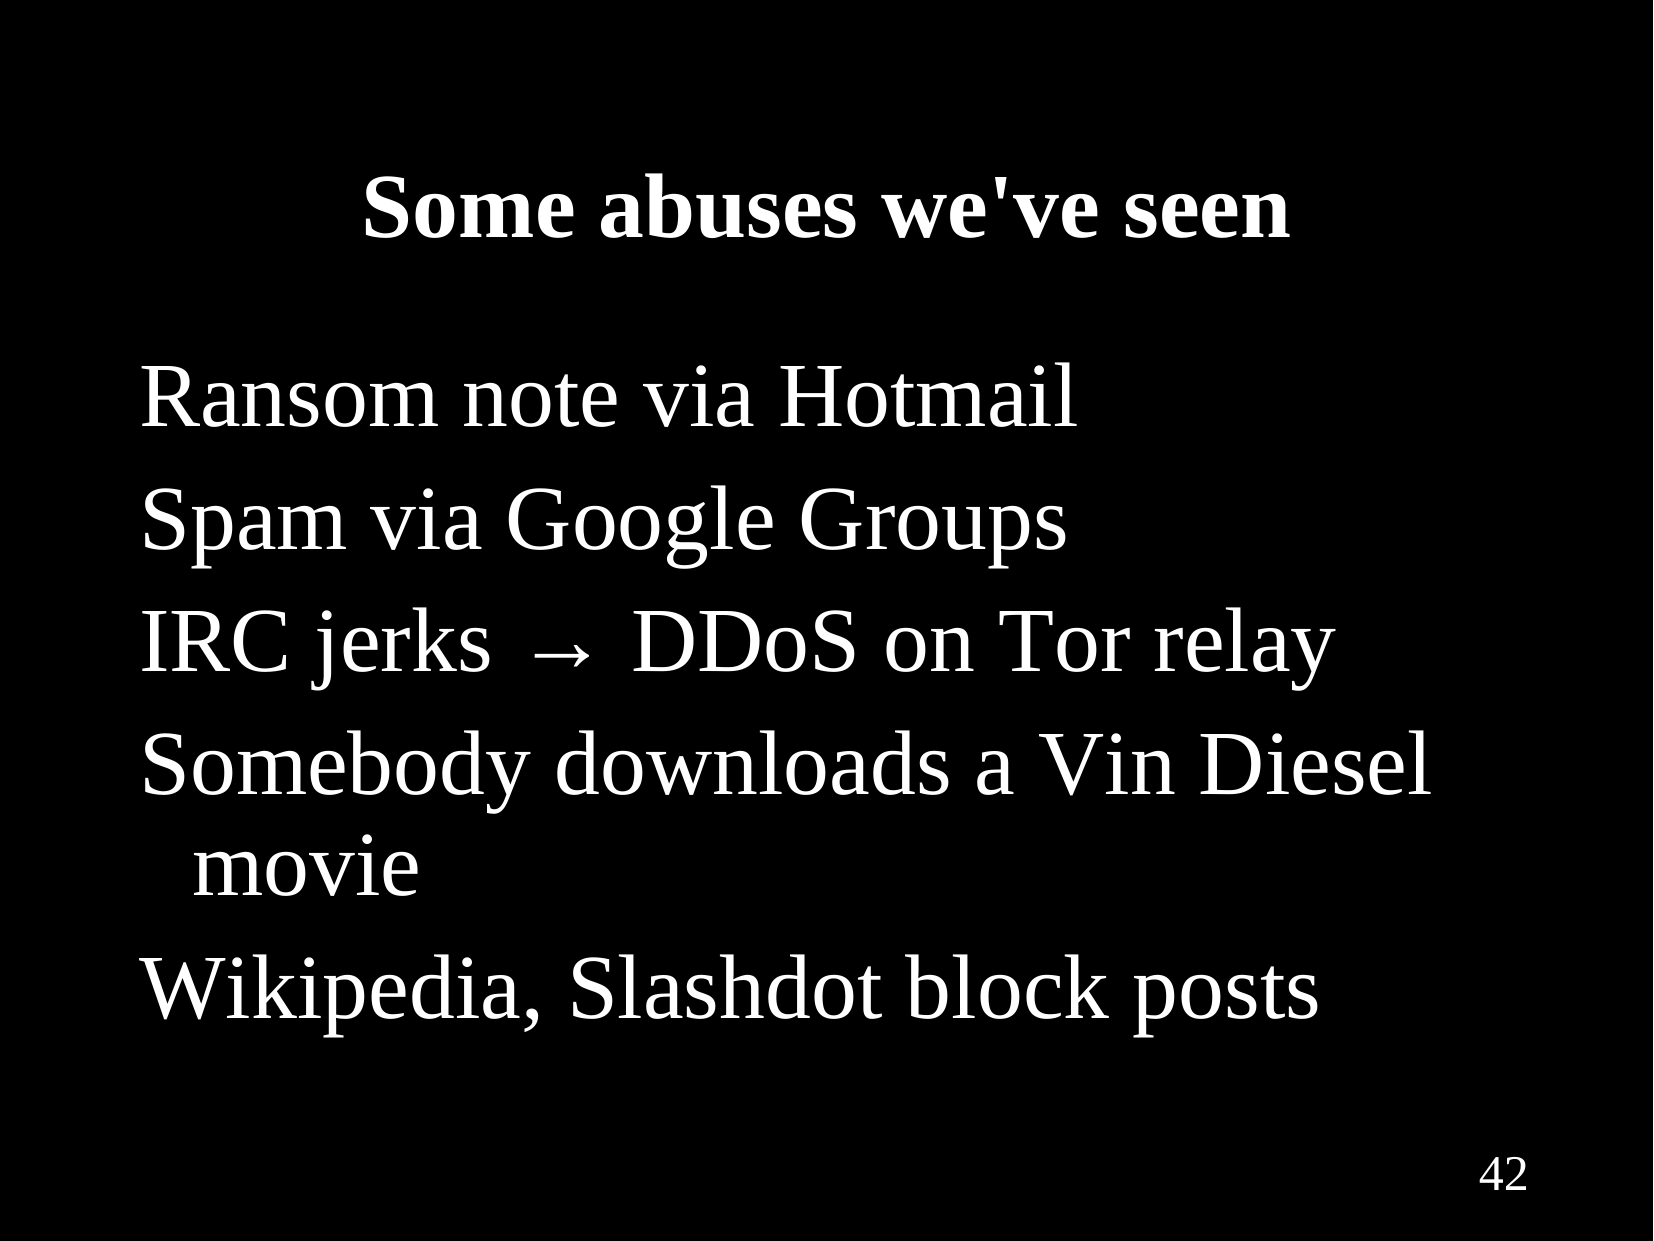

# Some abuses we've seen
Ransom note via Hotmail
Spam via Google Groups
IRC jerks → DDoS on Tor relay
Somebody downloads a Vin Diesel movie
Wikipedia, Slashdot block posts